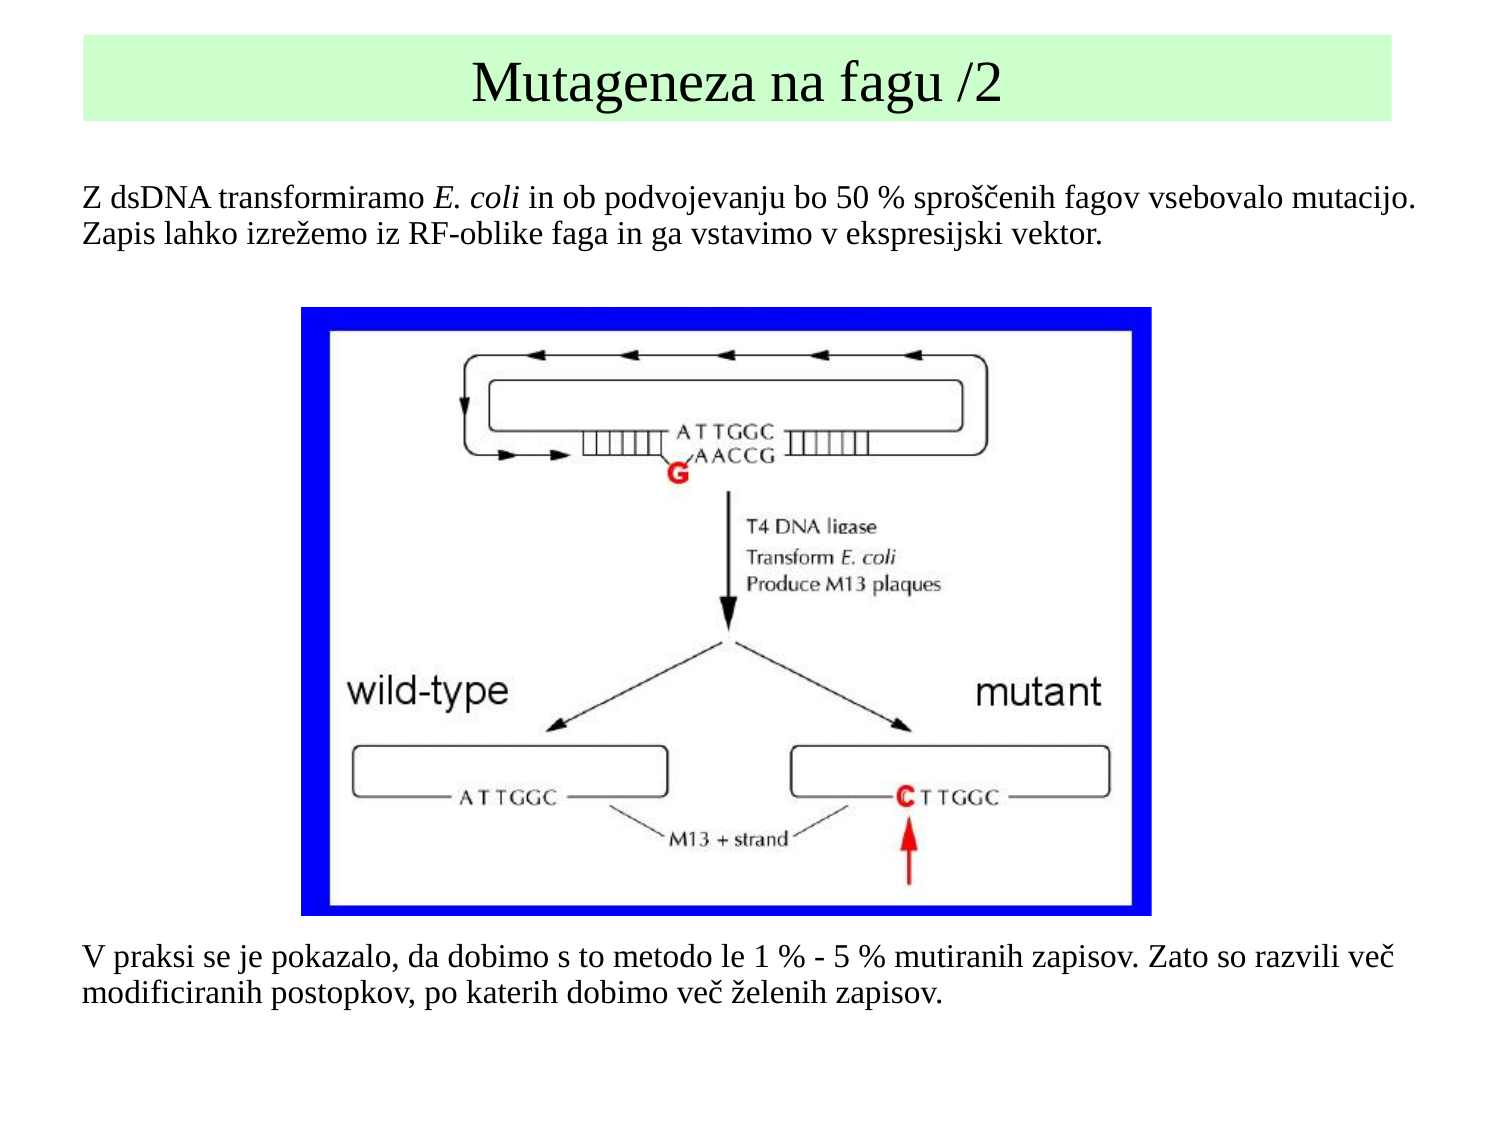

# Mutageneza na fagu /2
Z dsDNA transformiramo E. coli in ob podvojevanju bo 50 % sproščenih fagov vsebovalo mutacijo. Zapis lahko izrežemo iz RF-oblike faga in ga vstavimo v ekspresijski vektor.
V praksi se je pokazalo, da dobimo s to metodo le 1 % - 5 % mutiranih zapisov. Zato so razvili več modificiranih postopkov, po katerih dobimo več želenih zapisov.